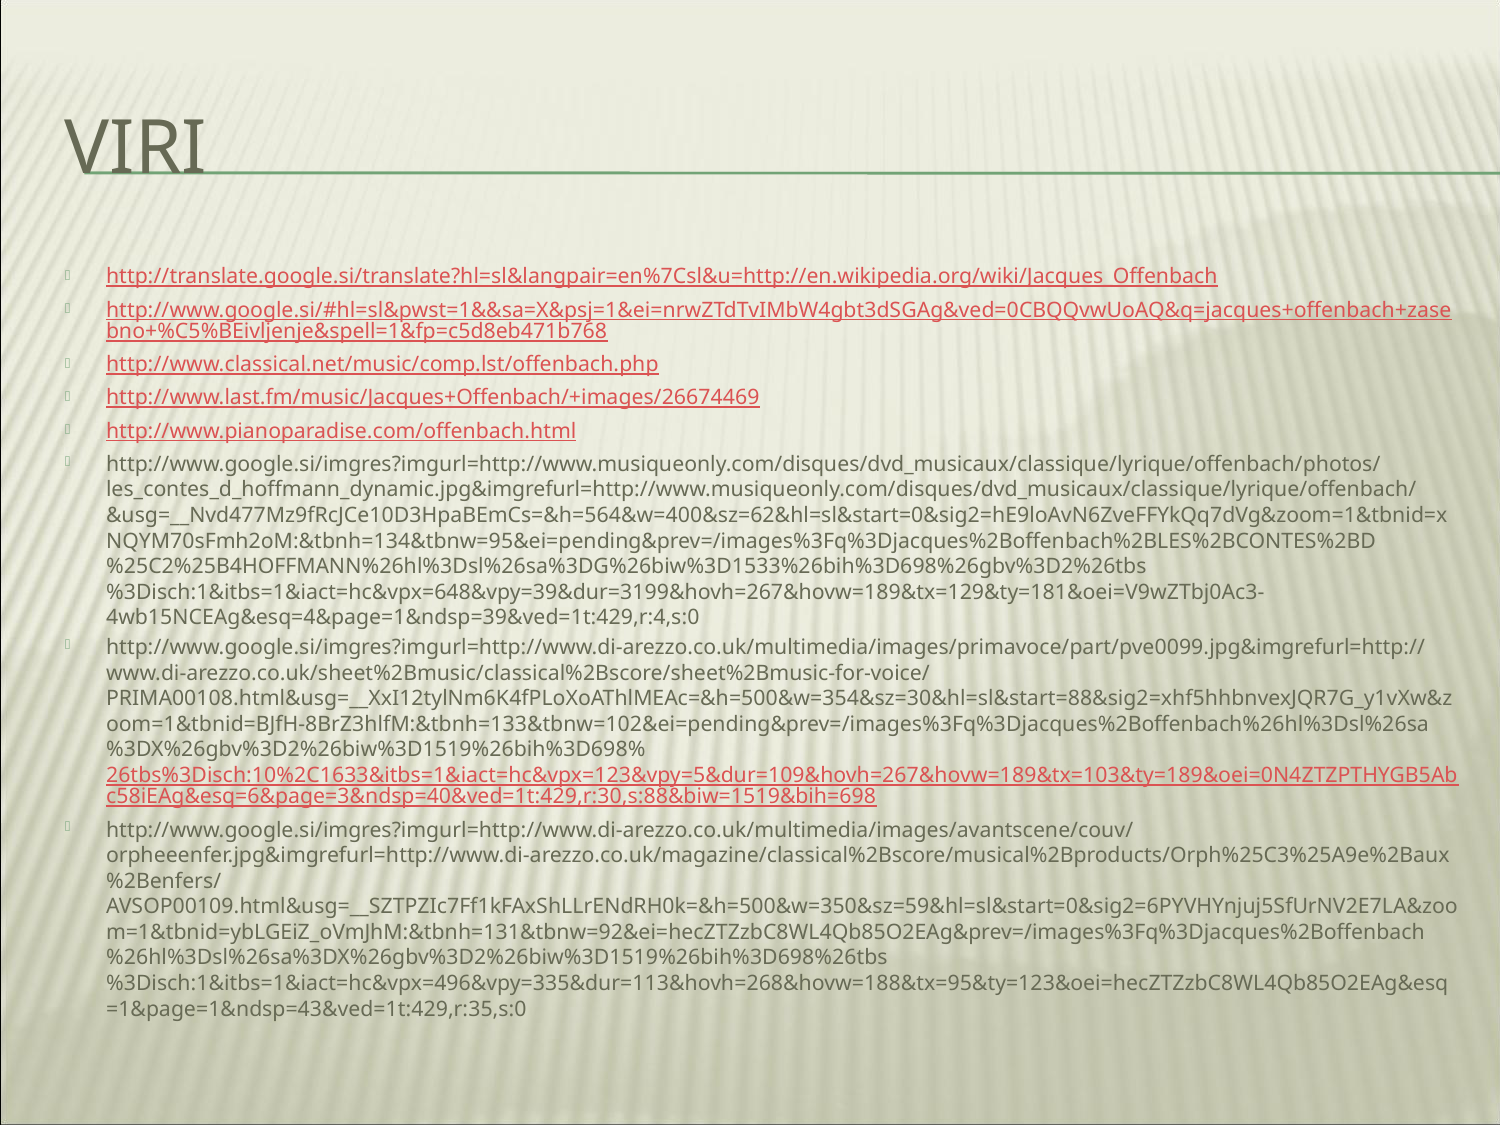

# VIRI
http://translate.google.si/translate?hl=sl&langpair=en%7Csl&u=http://en.wikipedia.org/wiki/Jacques_Offenbach
http://www.google.si/#hl=sl&pwst=1&&sa=X&psj=1&ei=nrwZTdTvIMbW4gbt3dSGAg&ved=0CBQQvwUoAQ&q=jacques+offenbach+zasebno+%C5%BEivljenje&spell=1&fp=c5d8eb471b768
http://www.classical.net/music/comp.lst/offenbach.php
http://www.last.fm/music/Jacques+Offenbach/+images/26674469
http://www.pianoparadise.com/offenbach.html
http://www.google.si/imgres?imgurl=http://www.musiqueonly.com/disques/dvd_musicaux/classique/lyrique/offenbach/photos/les_contes_d_hoffmann_dynamic.jpg&imgrefurl=http://www.musiqueonly.com/disques/dvd_musicaux/classique/lyrique/offenbach/&usg=__Nvd477Mz9fRcJCe10D3HpaBEmCs=&h=564&w=400&sz=62&hl=sl&start=0&sig2=hE9loAvN6ZveFFYkQq7dVg&zoom=1&tbnid=xNQYM70sFmh2oM:&tbnh=134&tbnw=95&ei=pending&prev=/images%3Fq%3Djacques%2Boffenbach%2BLES%2BCONTES%2BD%25C2%25B4HOFFMANN%26hl%3Dsl%26sa%3DG%26biw%3D1533%26bih%3D698%26gbv%3D2%26tbs%3Disch:1&itbs=1&iact=hc&vpx=648&vpy=39&dur=3199&hovh=267&hovw=189&tx=129&ty=181&oei=V9wZTbj0Ac3-4wb15NCEAg&esq=4&page=1&ndsp=39&ved=1t:429,r:4,s:0
http://www.google.si/imgres?imgurl=http://www.di-arezzo.co.uk/multimedia/images/primavoce/part/pve0099.jpg&imgrefurl=http://www.di-arezzo.co.uk/sheet%2Bmusic/classical%2Bscore/sheet%2Bmusic-for-voice/PRIMA00108.html&usg=__XxI12tylNm6K4fPLoXoAThlMEAc=&h=500&w=354&sz=30&hl=sl&start=88&sig2=xhf5hhbnvexJQR7G_y1vXw&zoom=1&tbnid=BJfH-8BrZ3hlfM:&tbnh=133&tbnw=102&ei=pending&prev=/images%3Fq%3Djacques%2Boffenbach%26hl%3Dsl%26sa%3DX%26gbv%3D2%26biw%3D1519%26bih%3D698%26tbs%3Disch:10%2C1633&itbs=1&iact=hc&vpx=123&vpy=5&dur=109&hovh=267&hovw=189&tx=103&ty=189&oei=0N4ZTZPTHYGB5Abc58iEAg&esq=6&page=3&ndsp=40&ved=1t:429,r:30,s:88&biw=1519&bih=698
http://www.google.si/imgres?imgurl=http://www.di-arezzo.co.uk/multimedia/images/avantscene/couv/orpheeenfer.jpg&imgrefurl=http://www.di-arezzo.co.uk/magazine/classical%2Bscore/musical%2Bproducts/Orph%25C3%25A9e%2Baux%2Benfers/AVSOP00109.html&usg=__SZTPZIc7Ff1kFAxShLLrENdRH0k=&h=500&w=350&sz=59&hl=sl&start=0&sig2=6PYVHYnjuj5SfUrNV2E7LA&zoom=1&tbnid=ybLGEiZ_oVmJhM:&tbnh=131&tbnw=92&ei=hecZTZzbC8WL4Qb85O2EAg&prev=/images%3Fq%3Djacques%2Boffenbach%26hl%3Dsl%26sa%3DX%26gbv%3D2%26biw%3D1519%26bih%3D698%26tbs%3Disch:1&itbs=1&iact=hc&vpx=496&vpy=335&dur=113&hovh=268&hovw=188&tx=95&ty=123&oei=hecZTZzbC8WL4Qb85O2EAg&esq=1&page=1&ndsp=43&ved=1t:429,r:35,s:0